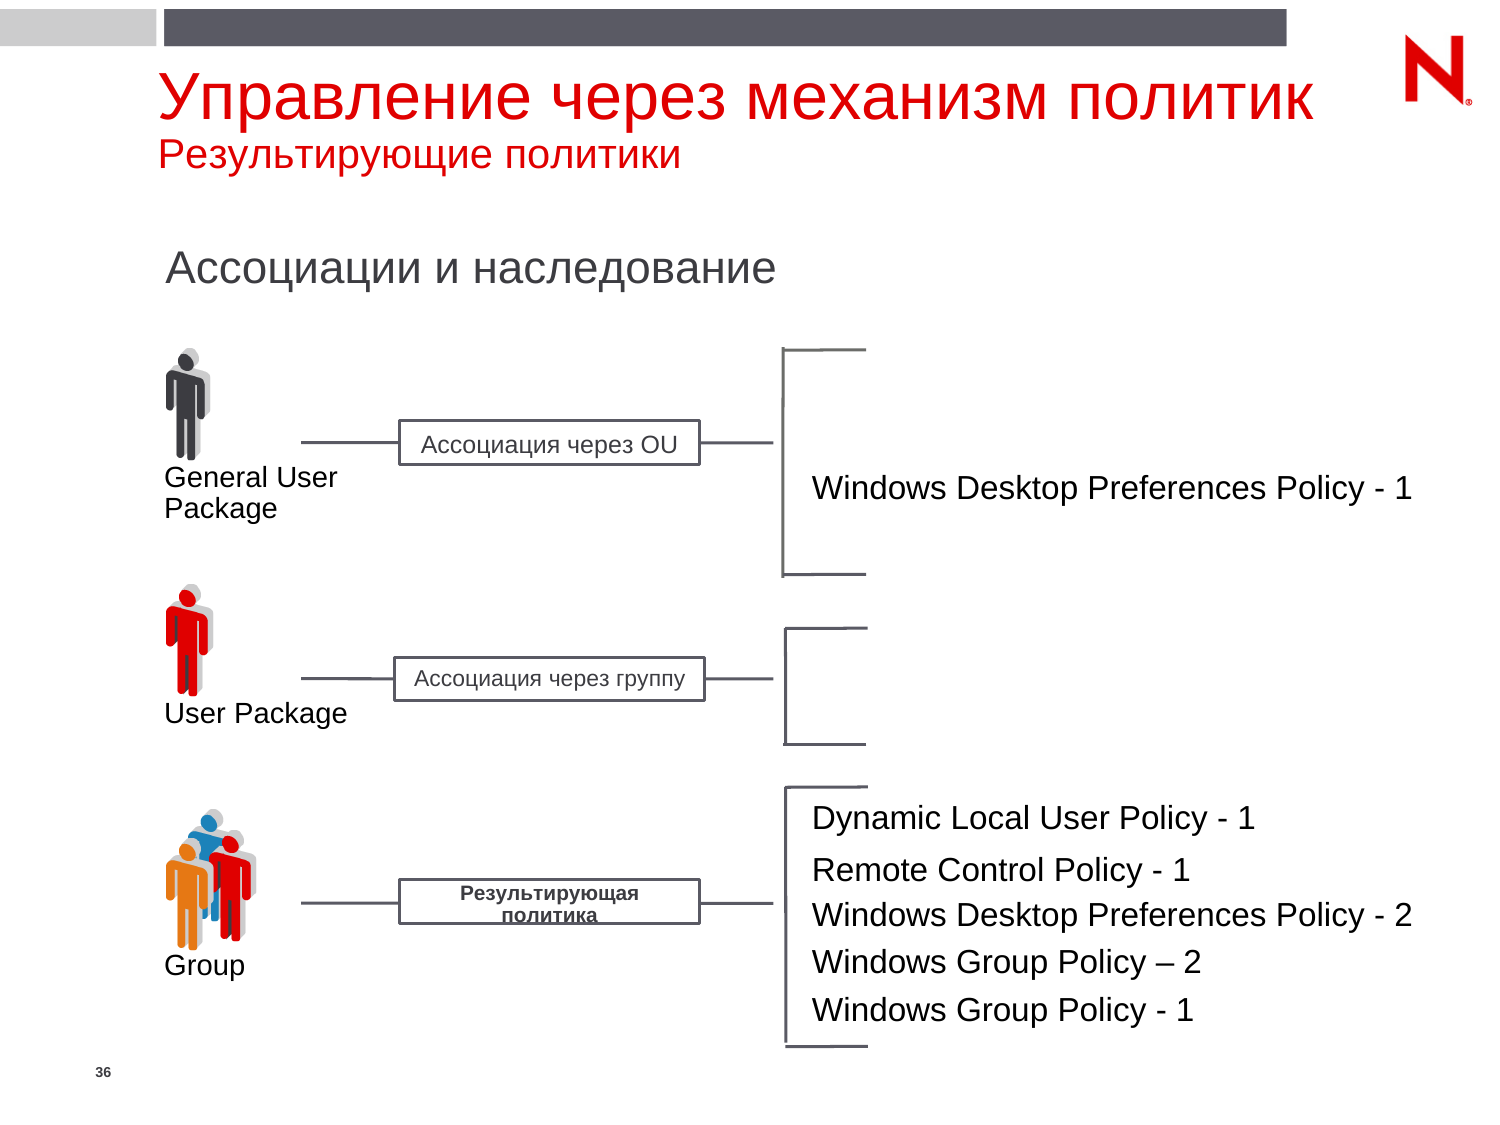

# Управление через механизм политик Результирующие политики
Ассоциации и наследование
Ассоциация через OU
General User Package
Windows Desktop Preferences Policy - 1
Ассоциация через группу
User Package
Dynamic Local User Policy - 1
Remote Control Policy - 1
Результирующая политика
Windows Desktop Preferences Policy - 2
Windows Group Policy – 2
Group
Windows Group Policy - 1